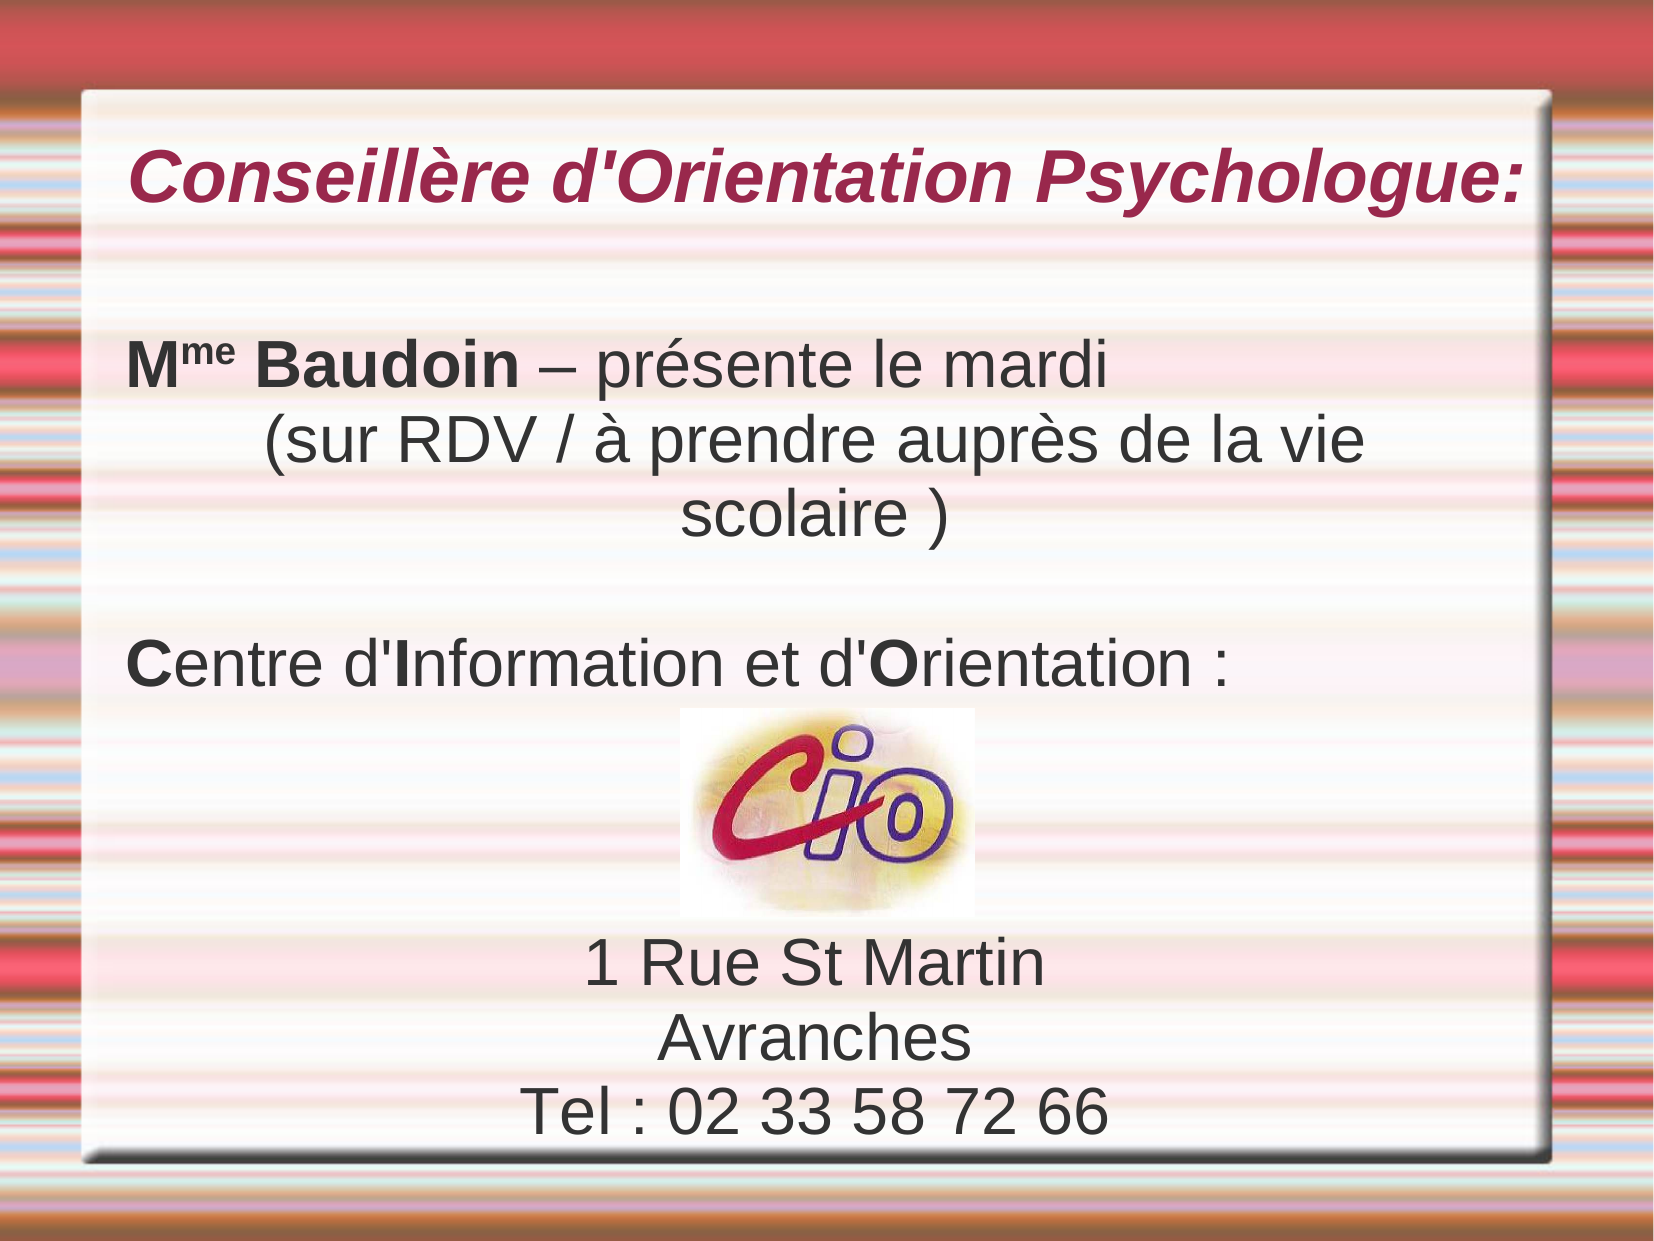

# Conseillère d'Orientation Psychologue:
Mme Baudoin – présente le mardi
(sur RDV / à prendre auprès de la vie scolaire )
Centre d'Information et d'Orientation :
1 Rue St Martin
Avranches
Tel : 02 33 58 72 66